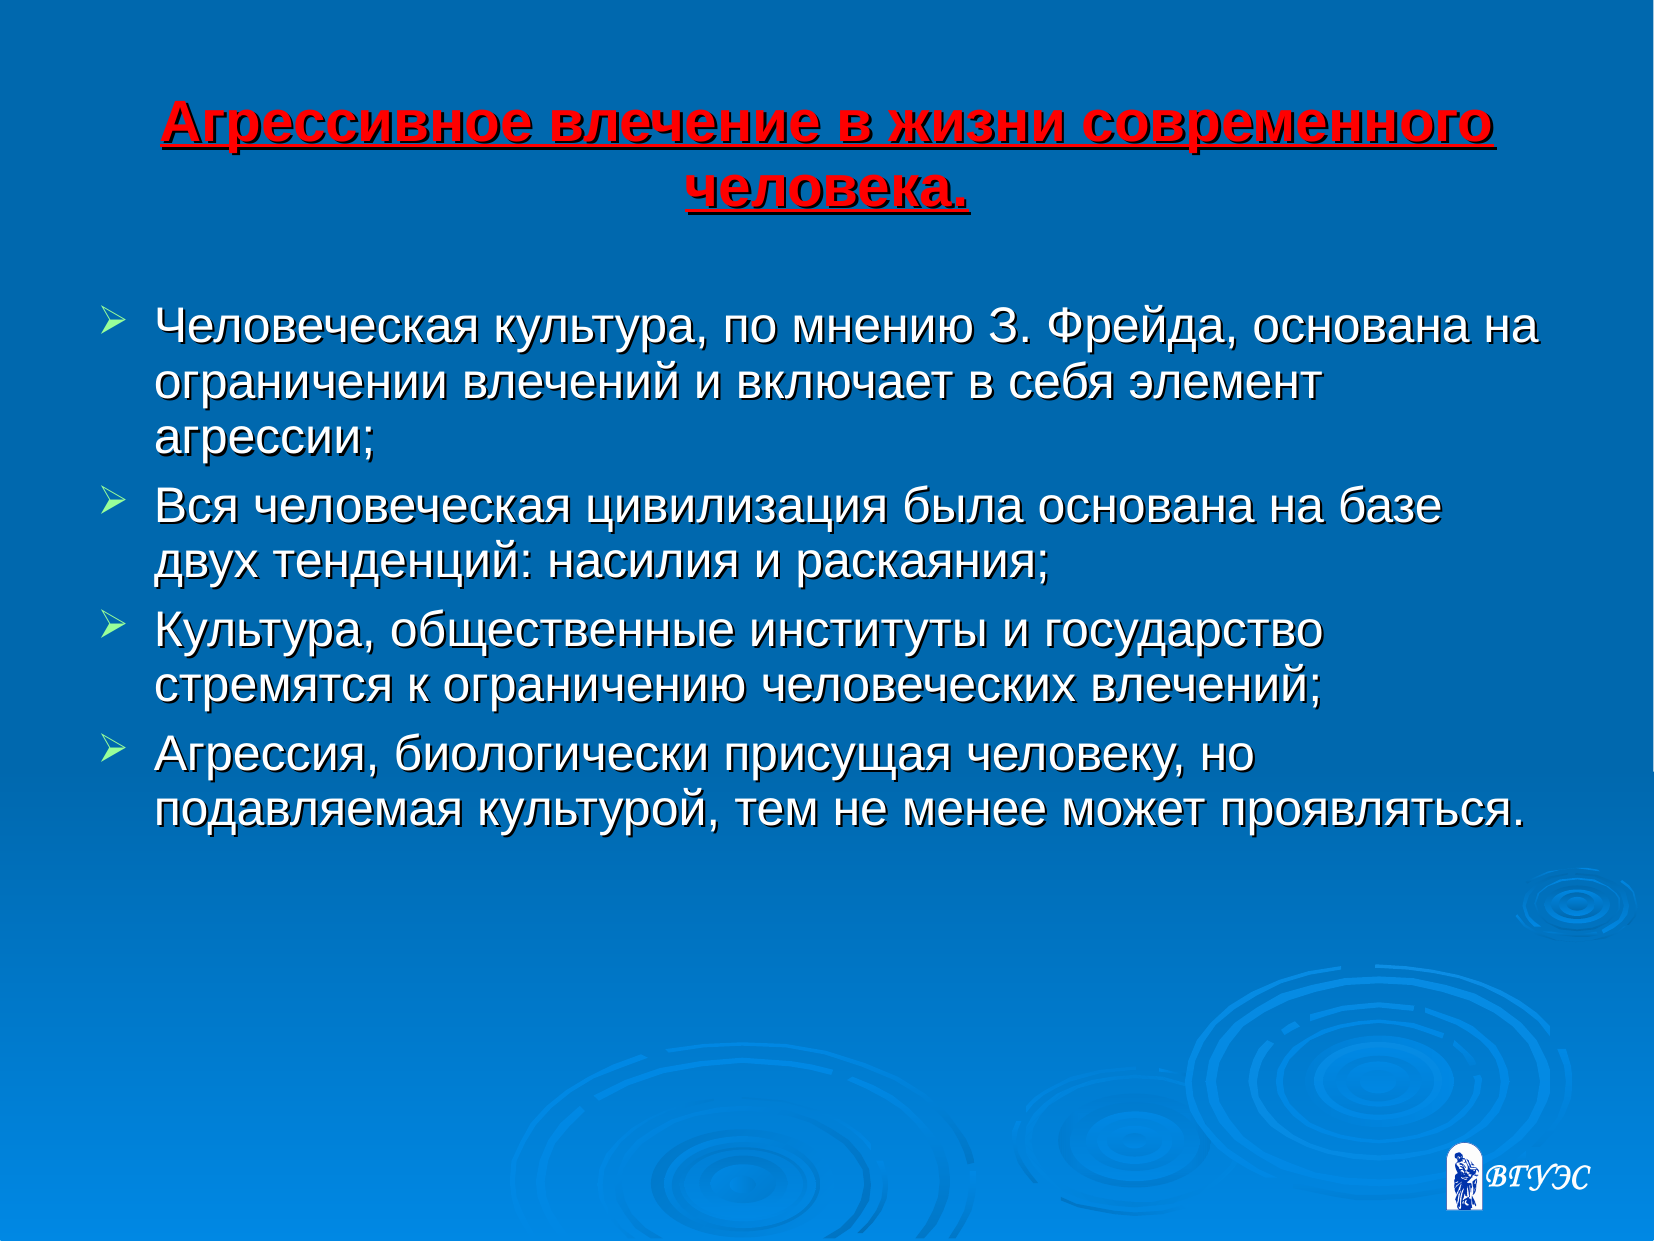

# Агрессивное влечение в жизни современного человека.
Человеческая культура, по мнению З. Фрейда, основана на ограничении влечений и включает в себя элемент агрессии;
Вся человеческая цивилизация была основана на базе двух тенденций: насилия и раскаяния;
Культура, общественные институты и государство стремятся к ограничению человеческих влечений;
Агрессия, биологически присущая человеку, но подавляемая культурой, тем не менее может проявляться.